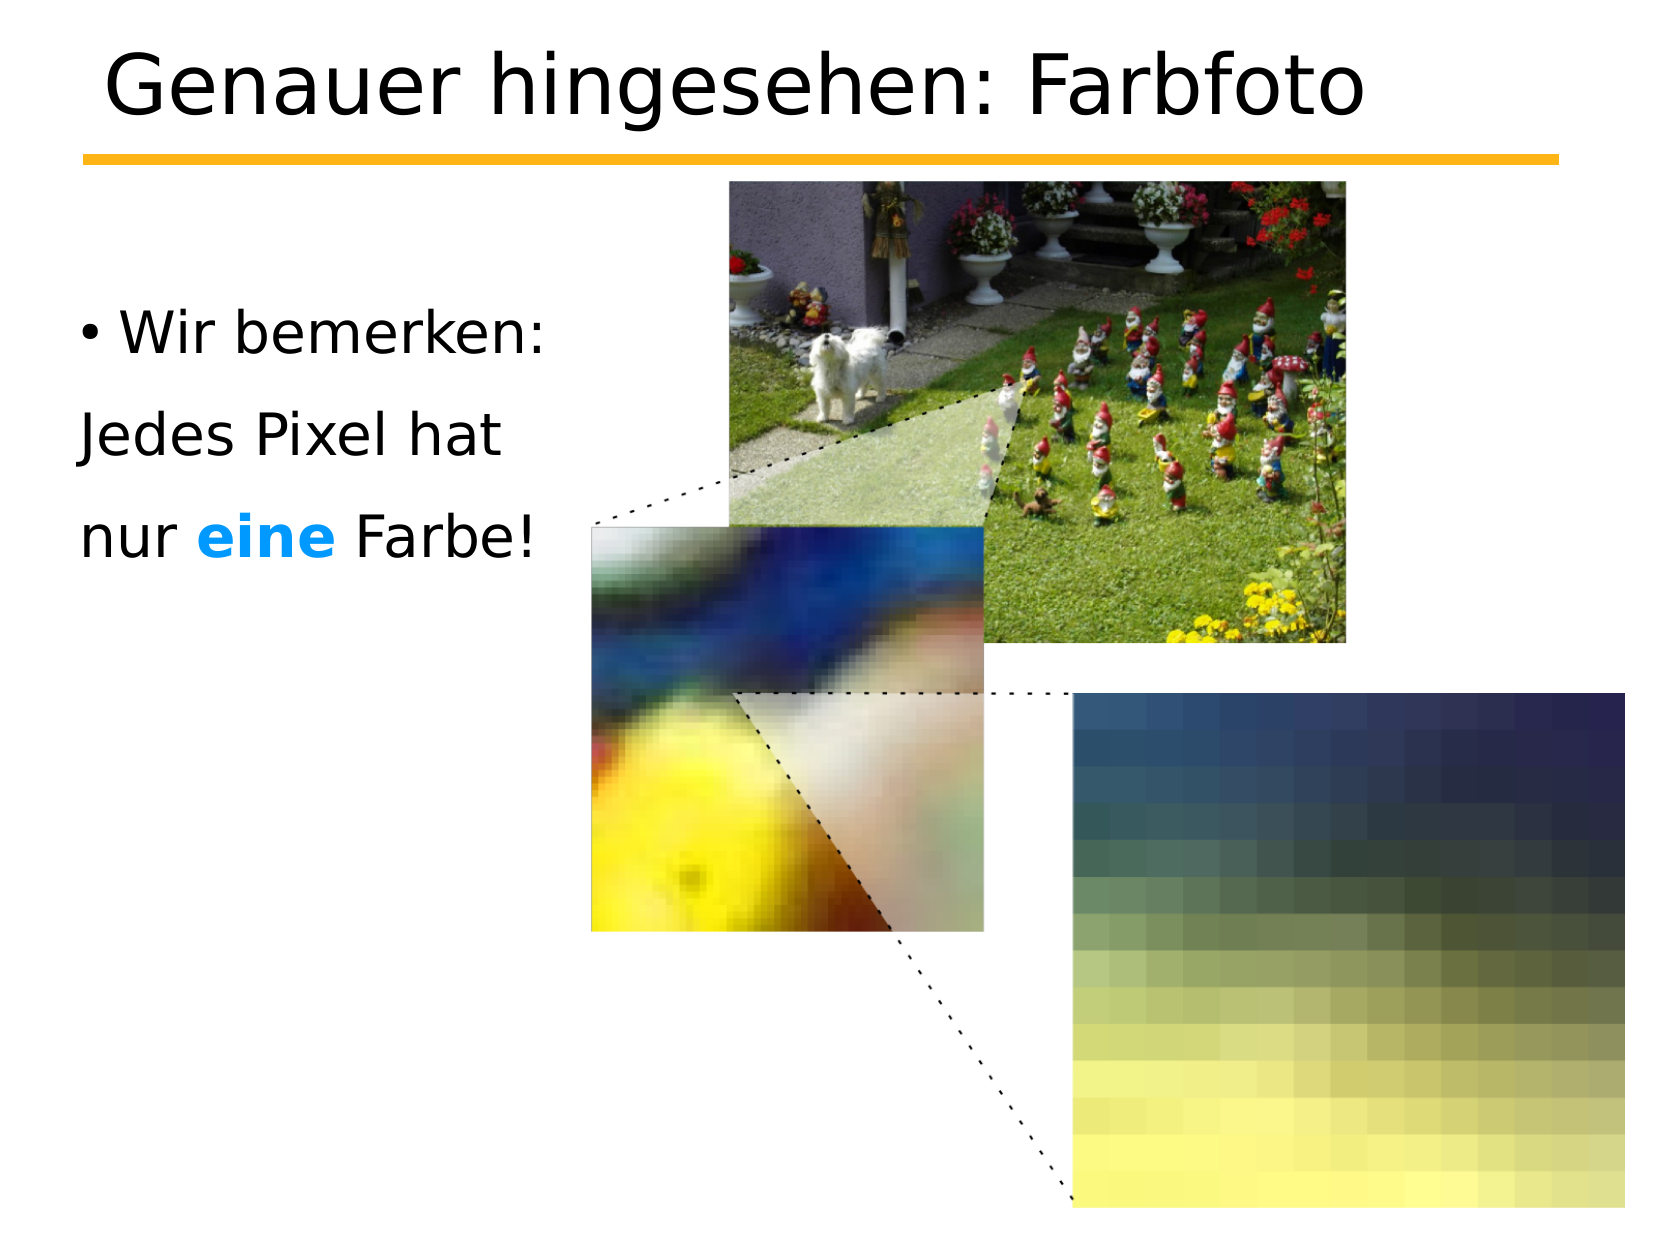

# Genauer hingesehen: Farbfoto
 Wir bemerken: Jedes Pixel hat nur eine Farbe!